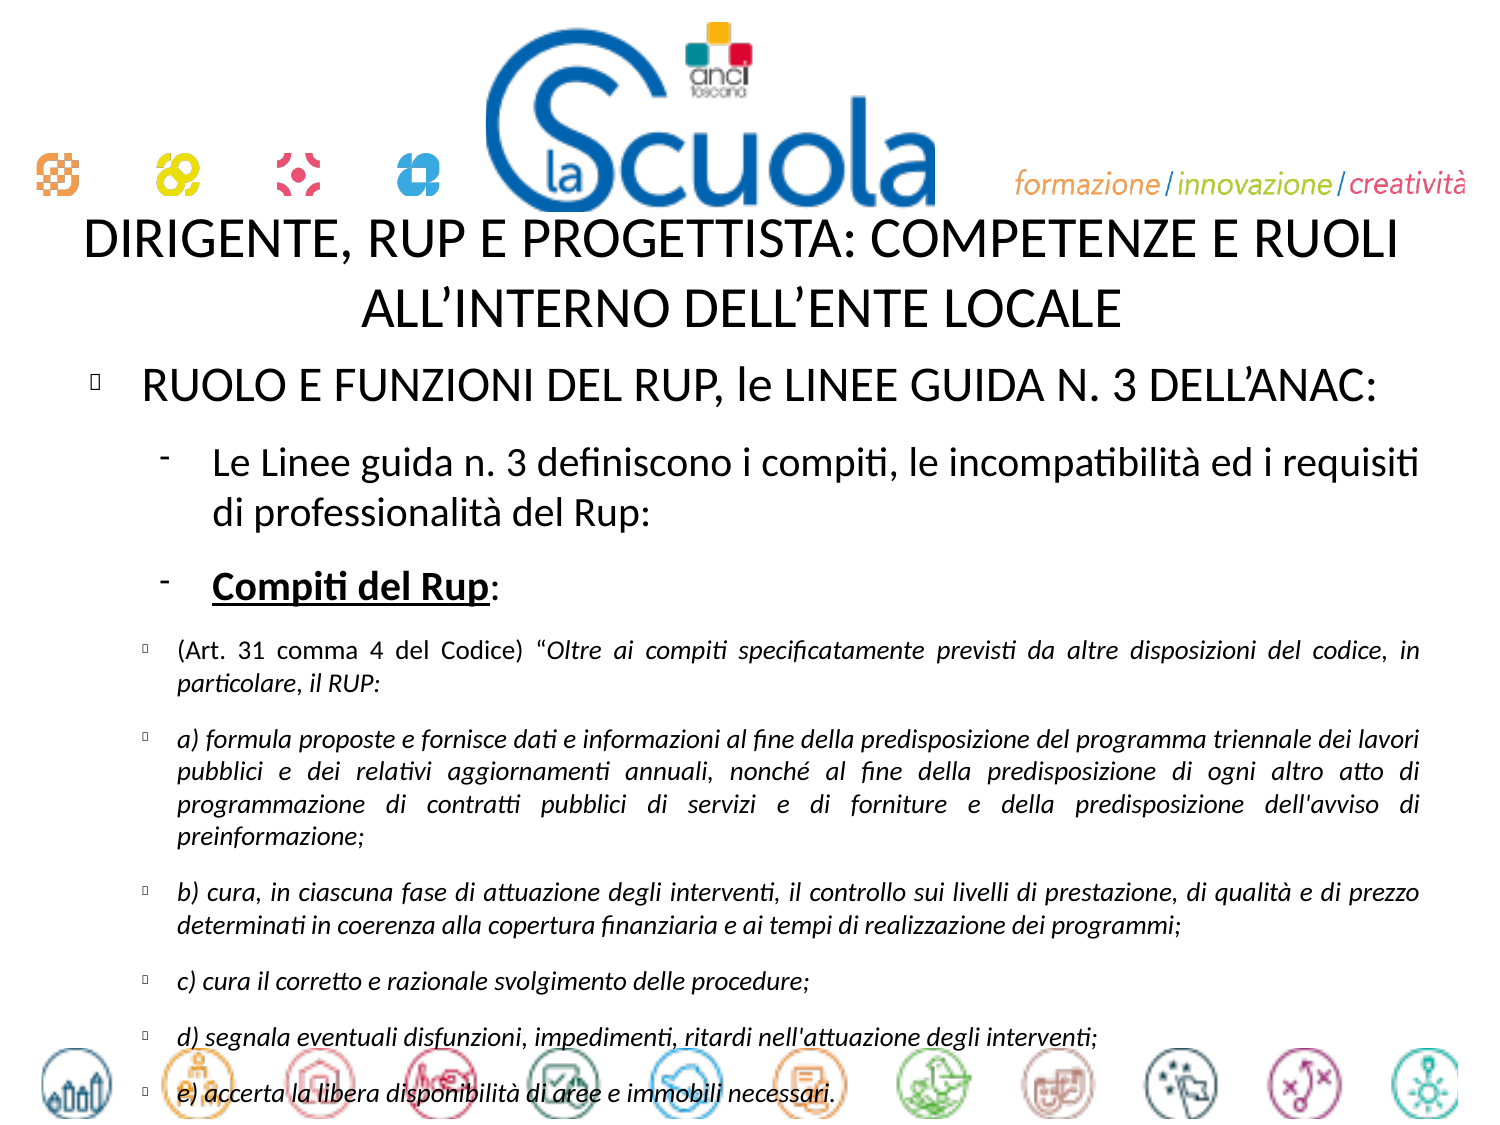

DIRIGENTE, RUP E PROGETTISTA: COMPETENZE E RUOLI ALL’INTERNO DELL’ENTE LOCALE
RUOLO E FUNZIONI DEL RUP, le LINEE GUIDA N. 3 DELL’ANAC:
Le Linee guida n. 3 definiscono i compiti, le incompatibilità ed i requisiti di professionalità del Rup:
Compiti del Rup:
(Art. 31 comma 4 del Codice) “Oltre ai compiti specificatamente previsti da altre disposizioni del codice, in particolare, il RUP:
a) formula proposte e fornisce dati e informazioni al fine della predisposizione del programma triennale dei lavori pubblici e dei relativi aggiornamenti annuali, nonché al fine della predisposizione di ogni altro atto di programmazione di contratti pubblici di servizi e di forniture e della predisposizione dell'avviso di preinformazione;
b) cura, in ciascuna fase di attuazione degli interventi, il controllo sui livelli di prestazione, di qualità e di prezzo determinati in coerenza alla copertura finanziaria e ai tempi di realizzazione dei programmi;
c) cura il corretto e razionale svolgimento delle procedure;
d) segnala eventuali disfunzioni, impedimenti, ritardi nell'attuazione degli interventi;
e) accerta la libera disponibilità di aree e immobili necessari.